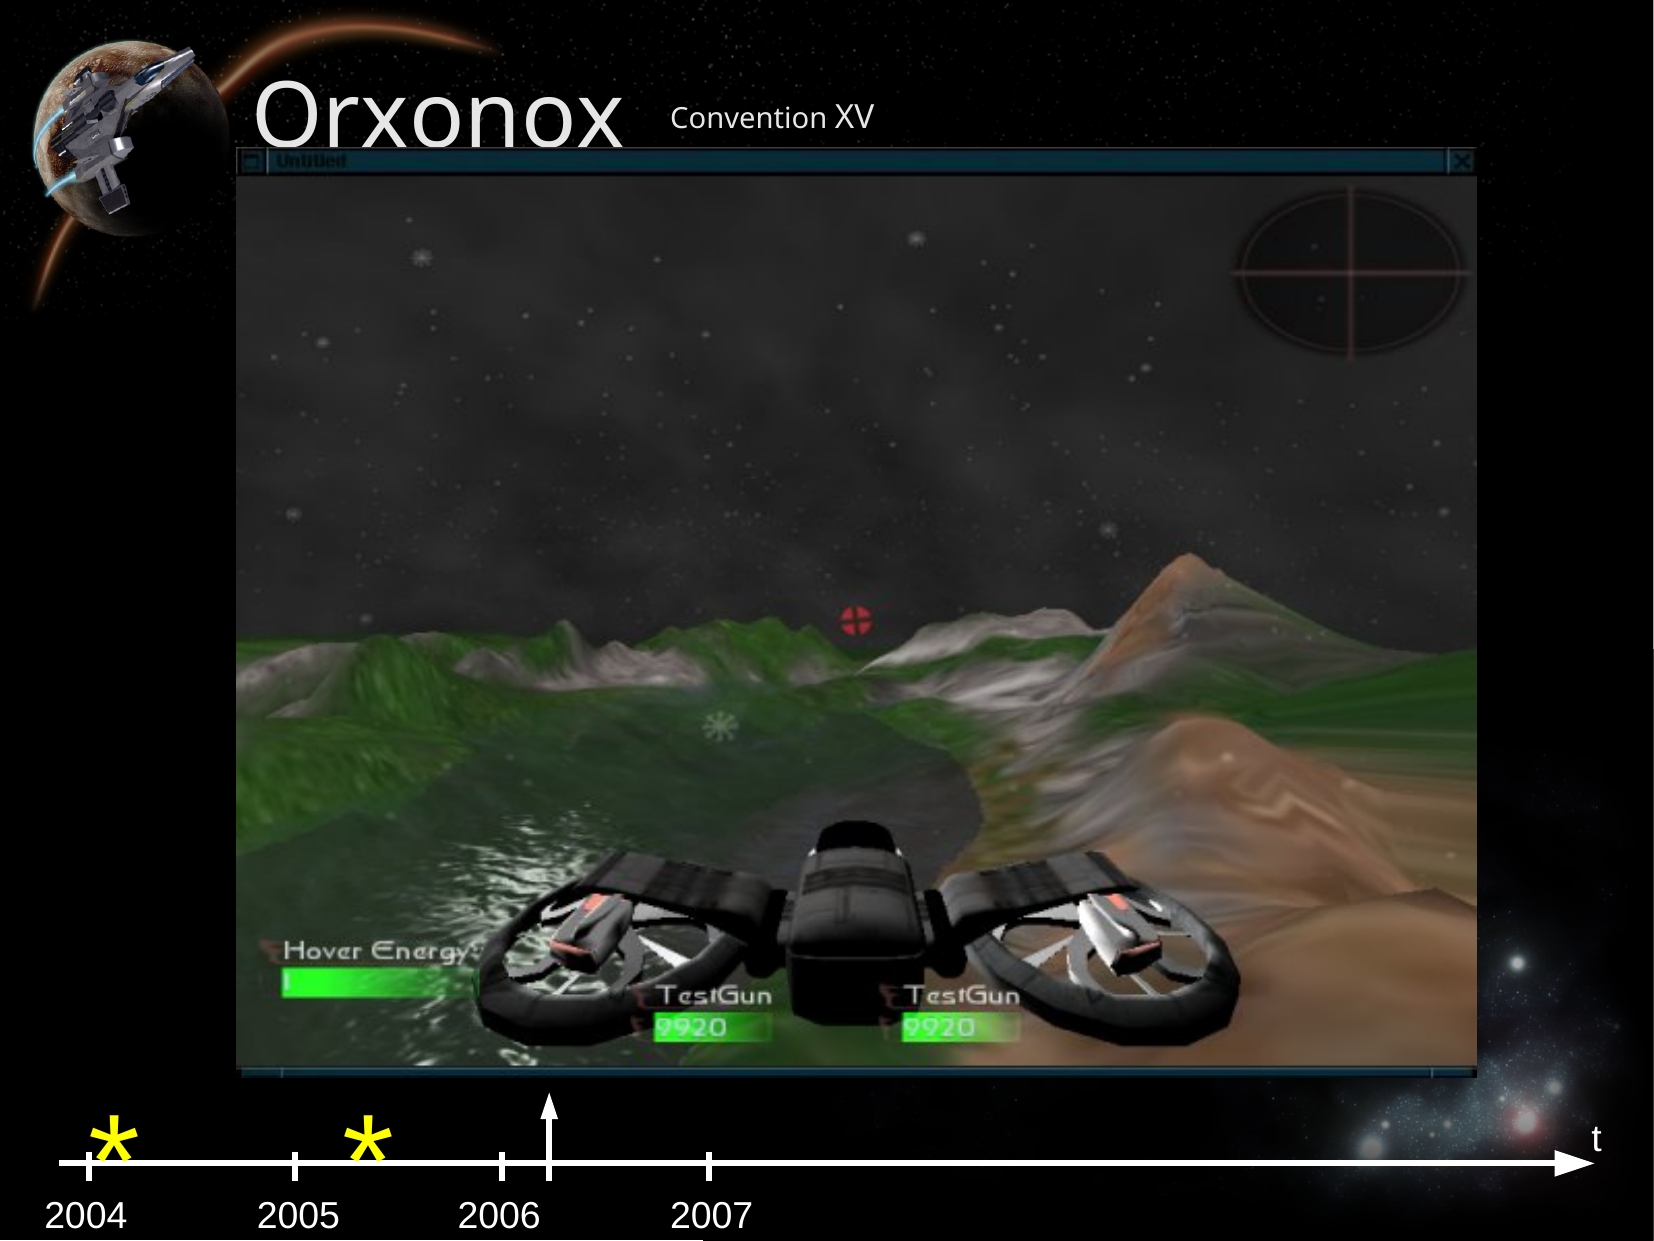

*
*
t
2004
2005
2006
2007